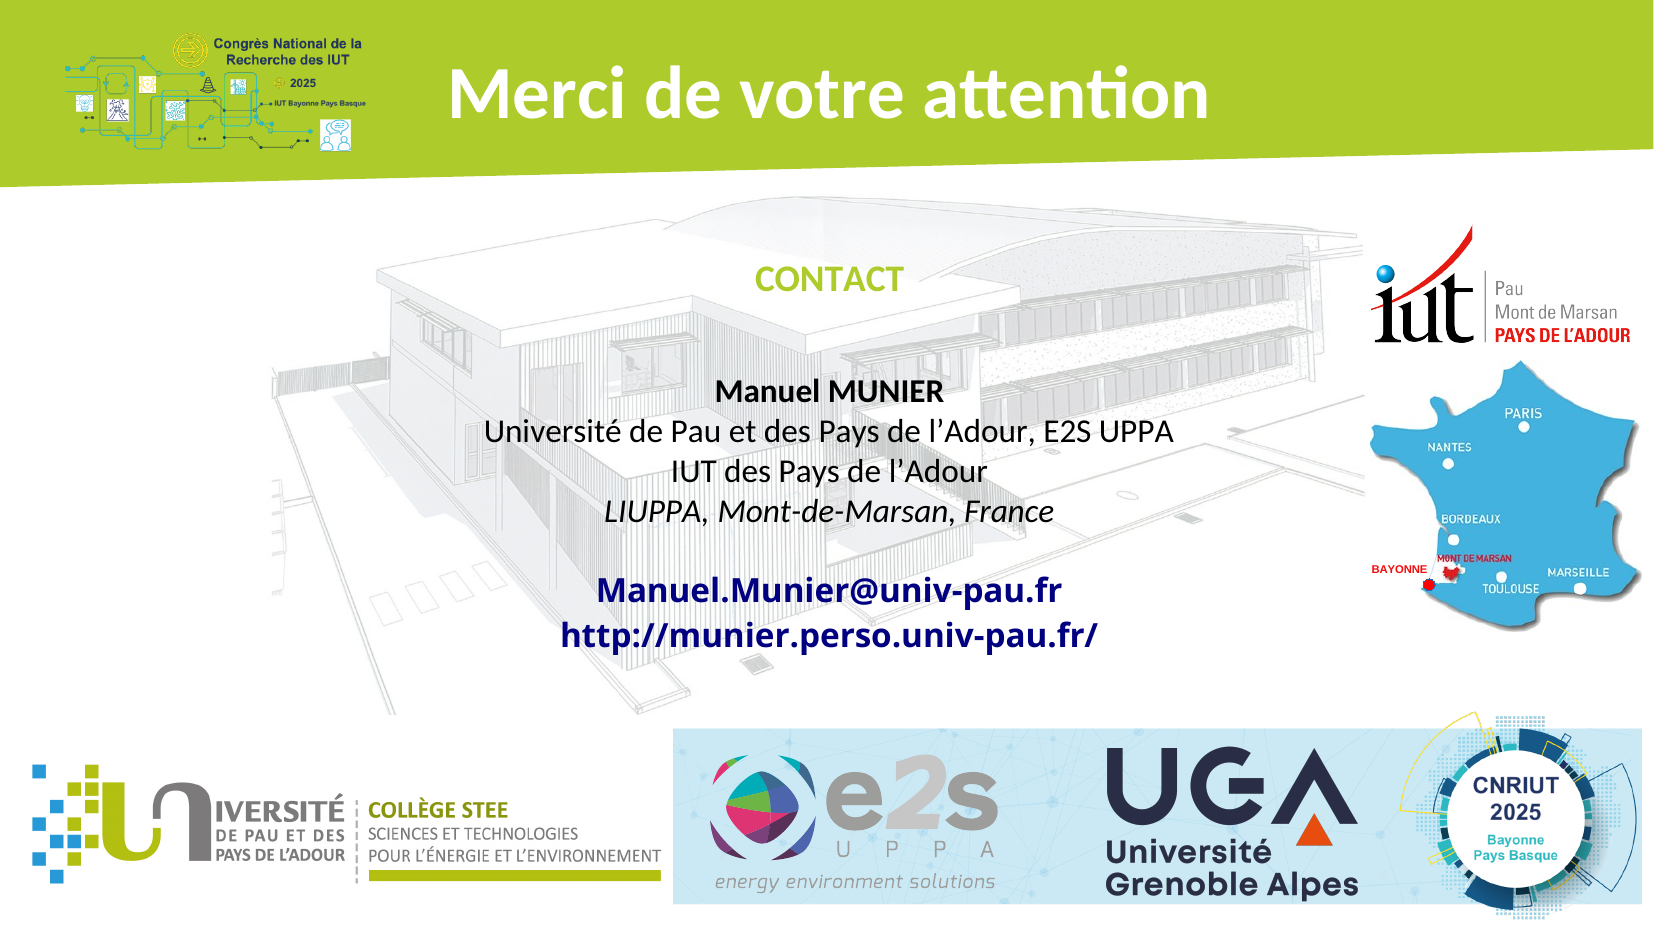

Merci de votre attention
CONTACT
Manuel MUNIER
Université de Pau et des Pays de l’Adour, E2S UPPA
IUT des Pays de l’Adour
LIUPPA, Mont-de-Marsan, France
Manuel.Munier@univ-pau.fr
http://munier.perso.univ-pau.fr/
BAYONNE